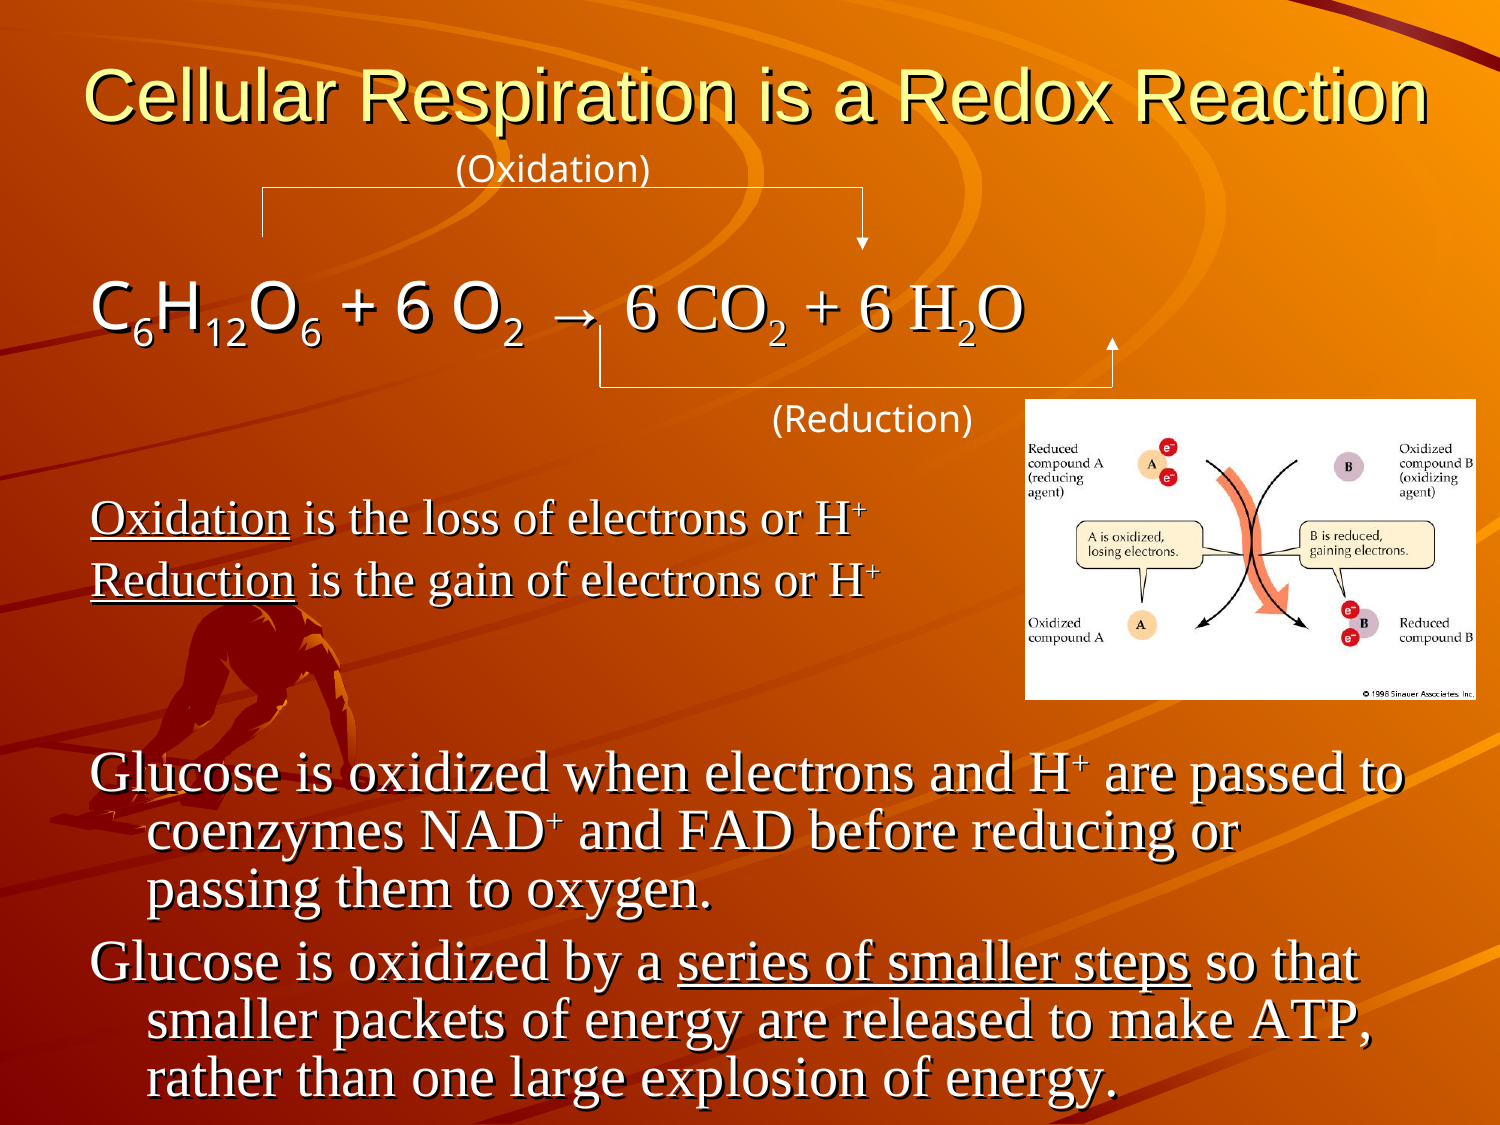

# Cellular Respiration is a Redox Reaction
(Oxidation)
C6H12O6 + 6 O2 → 6 CO2 + 6 H2O
Oxidation is the loss of electrons or H+
Reduction is the gain of electrons or H+
Glucose is oxidized when electrons and H+ are passed to coenzymes NAD+ and FAD before reducing or passing them to oxygen.
Glucose is oxidized by a series of smaller steps so that smaller packets of energy are released to make ATP, rather than one large explosion of energy.
(Reduction)